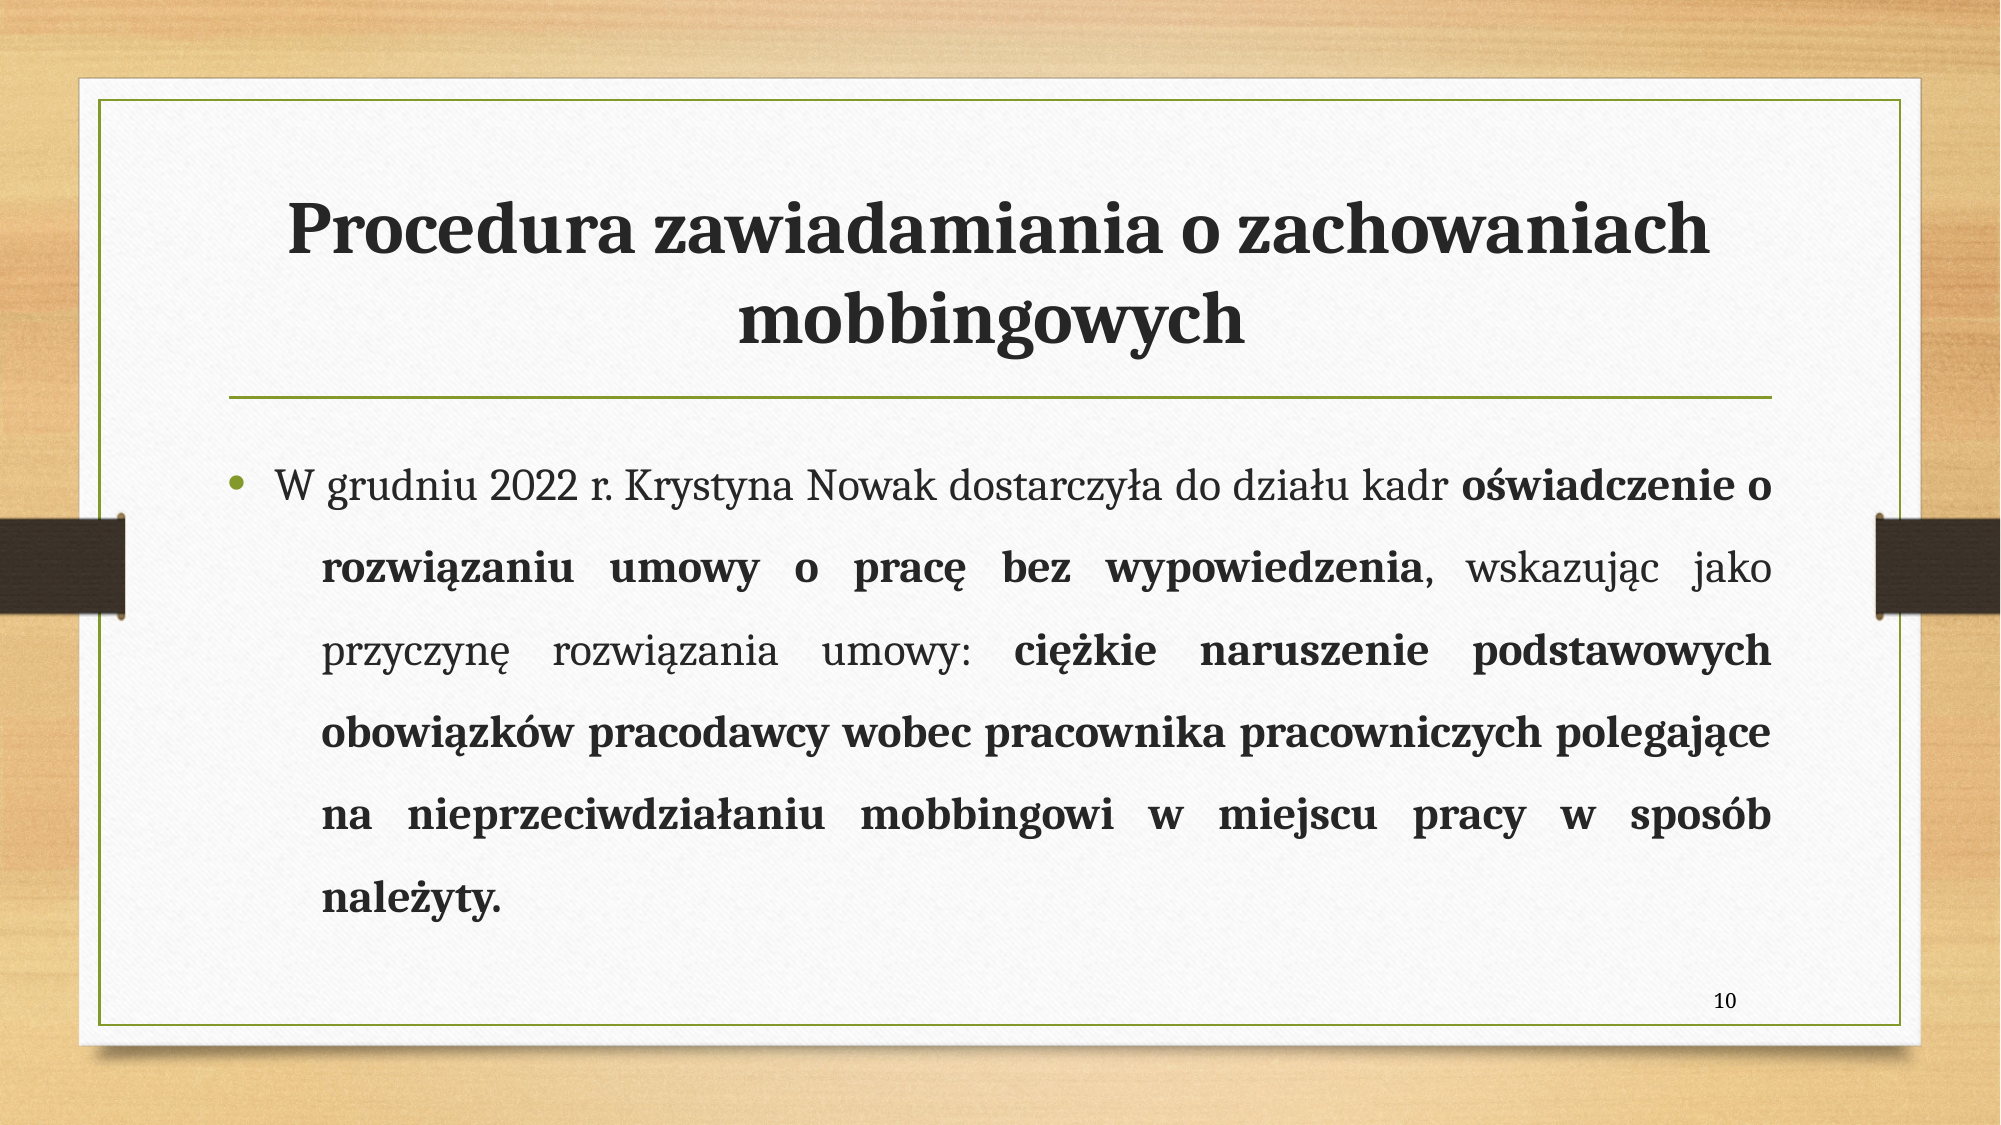

# Procedura zawiadamiania o zachowaniach mobbingowych
W grudniu 2022 r. Krystyna Nowak dostarczyła do działu kadr oświadczenie o rozwiązaniu umowy o pracę bez wypowiedzenia, wskazując jako przyczynę rozwiązania umowy: ciężkie naruszenie podstawowych obowiązków pracodawcy wobec pracownika pracowniczych polegające na nieprzeciwdziałaniu mobbingowi w miejscu pracy w sposób należyty.